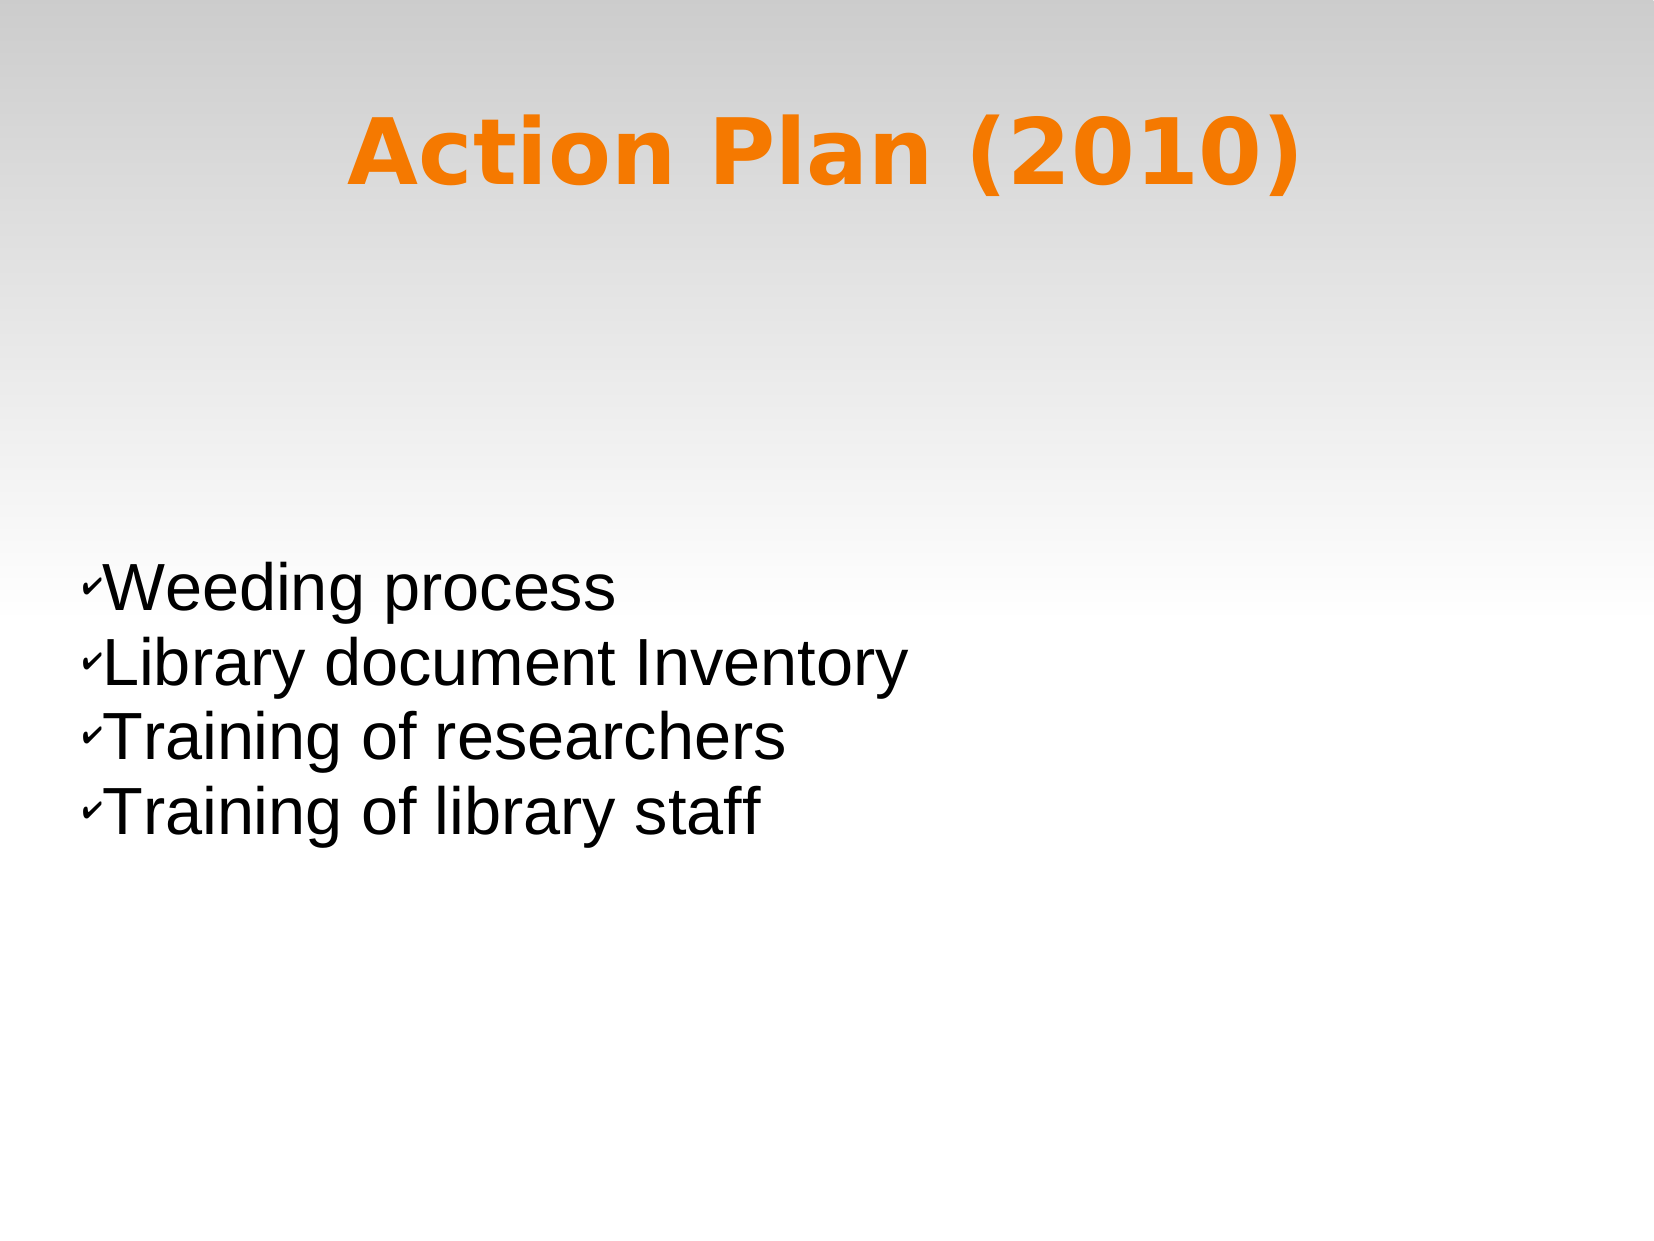

# Action Plan (2010)
Weeding process
Library document Inventory
Training of researchers
Training of library staff